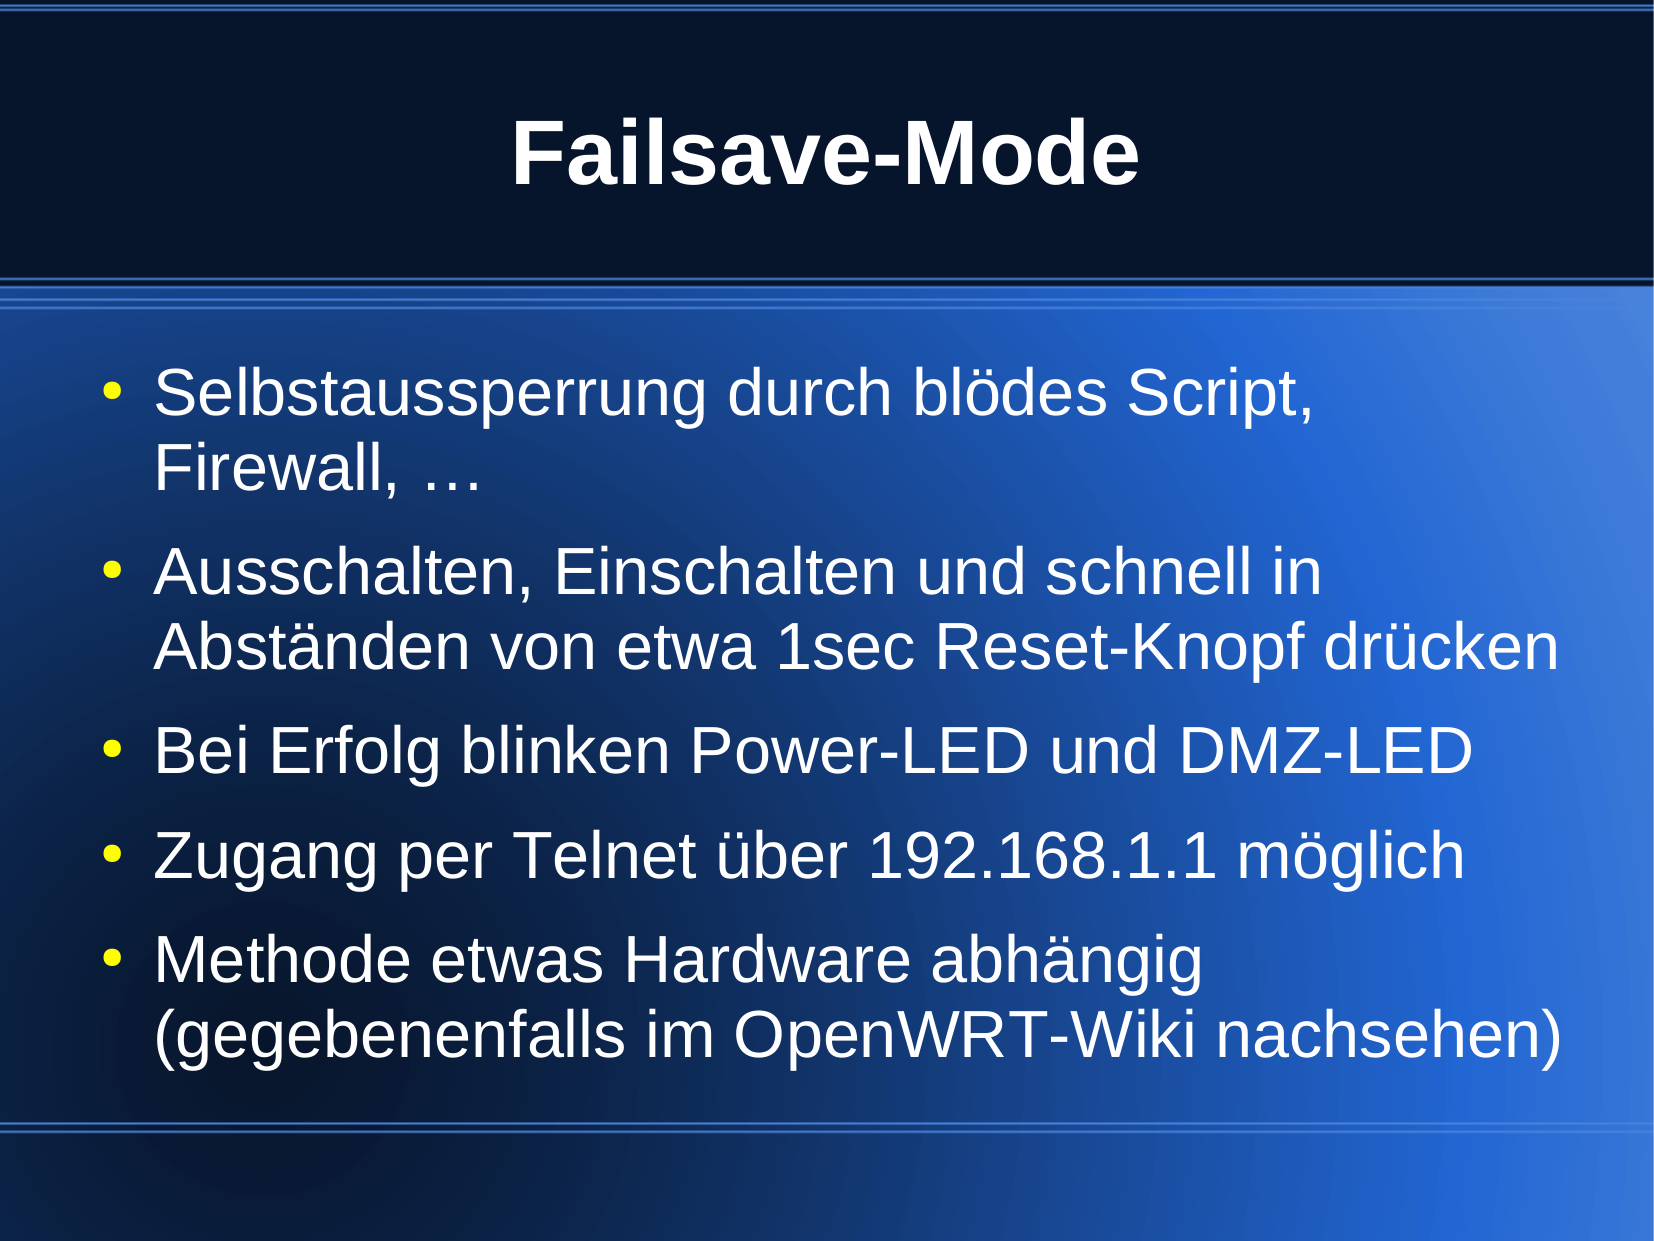

# Failsave-Mode
Selbstaussperrung durch blödes Script, Firewall, …
Ausschalten, Einschalten und schnell in Abständen von etwa 1sec Reset-Knopf drücken
Bei Erfolg blinken Power-LED und DMZ-LED
Zugang per Telnet über 192.168.1.1 möglich
Methode etwas Hardware abhängig (gegebenenfalls im OpenWRT-Wiki nachsehen)